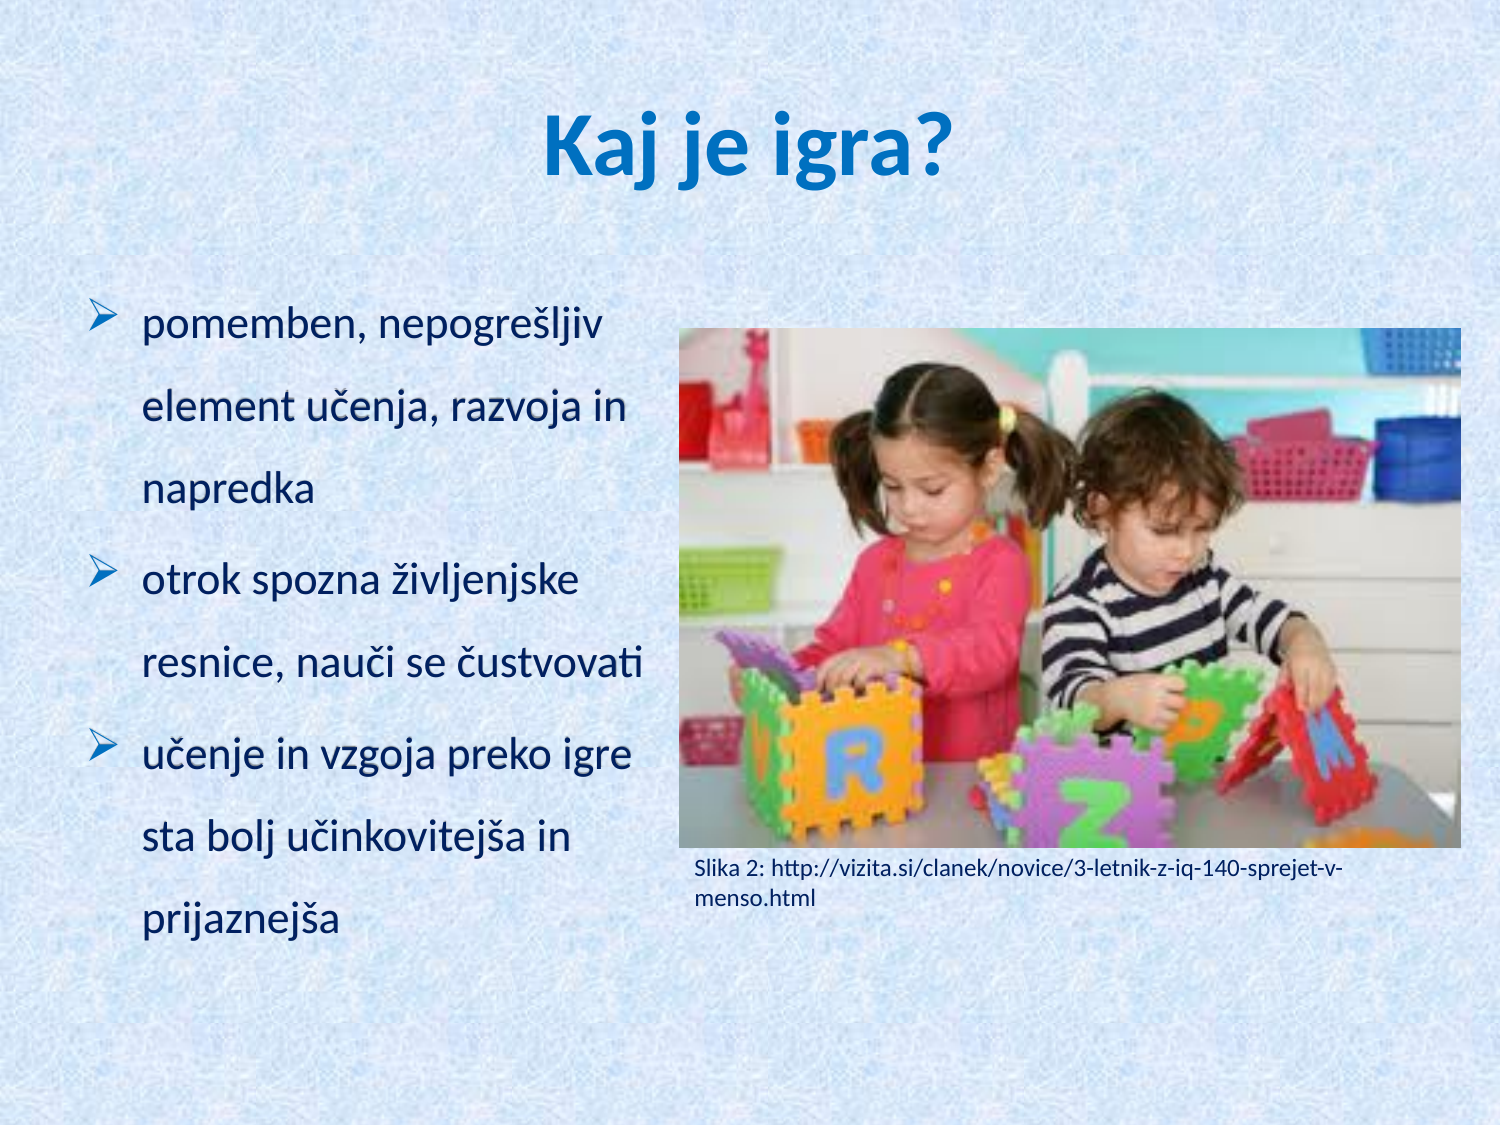

# Kaj je igra?
pomemben, nepogrešljiv element učenja, razvoja in napredka
otrok spozna življenjske resnice, nauči se čustvovati
učenje in vzgoja preko igre sta bolj učinkovitejša in prijaznejša
Slika 2: http://vizita.si/clanek/novice/3-letnik-z-iq-140-sprejet-v-menso.html